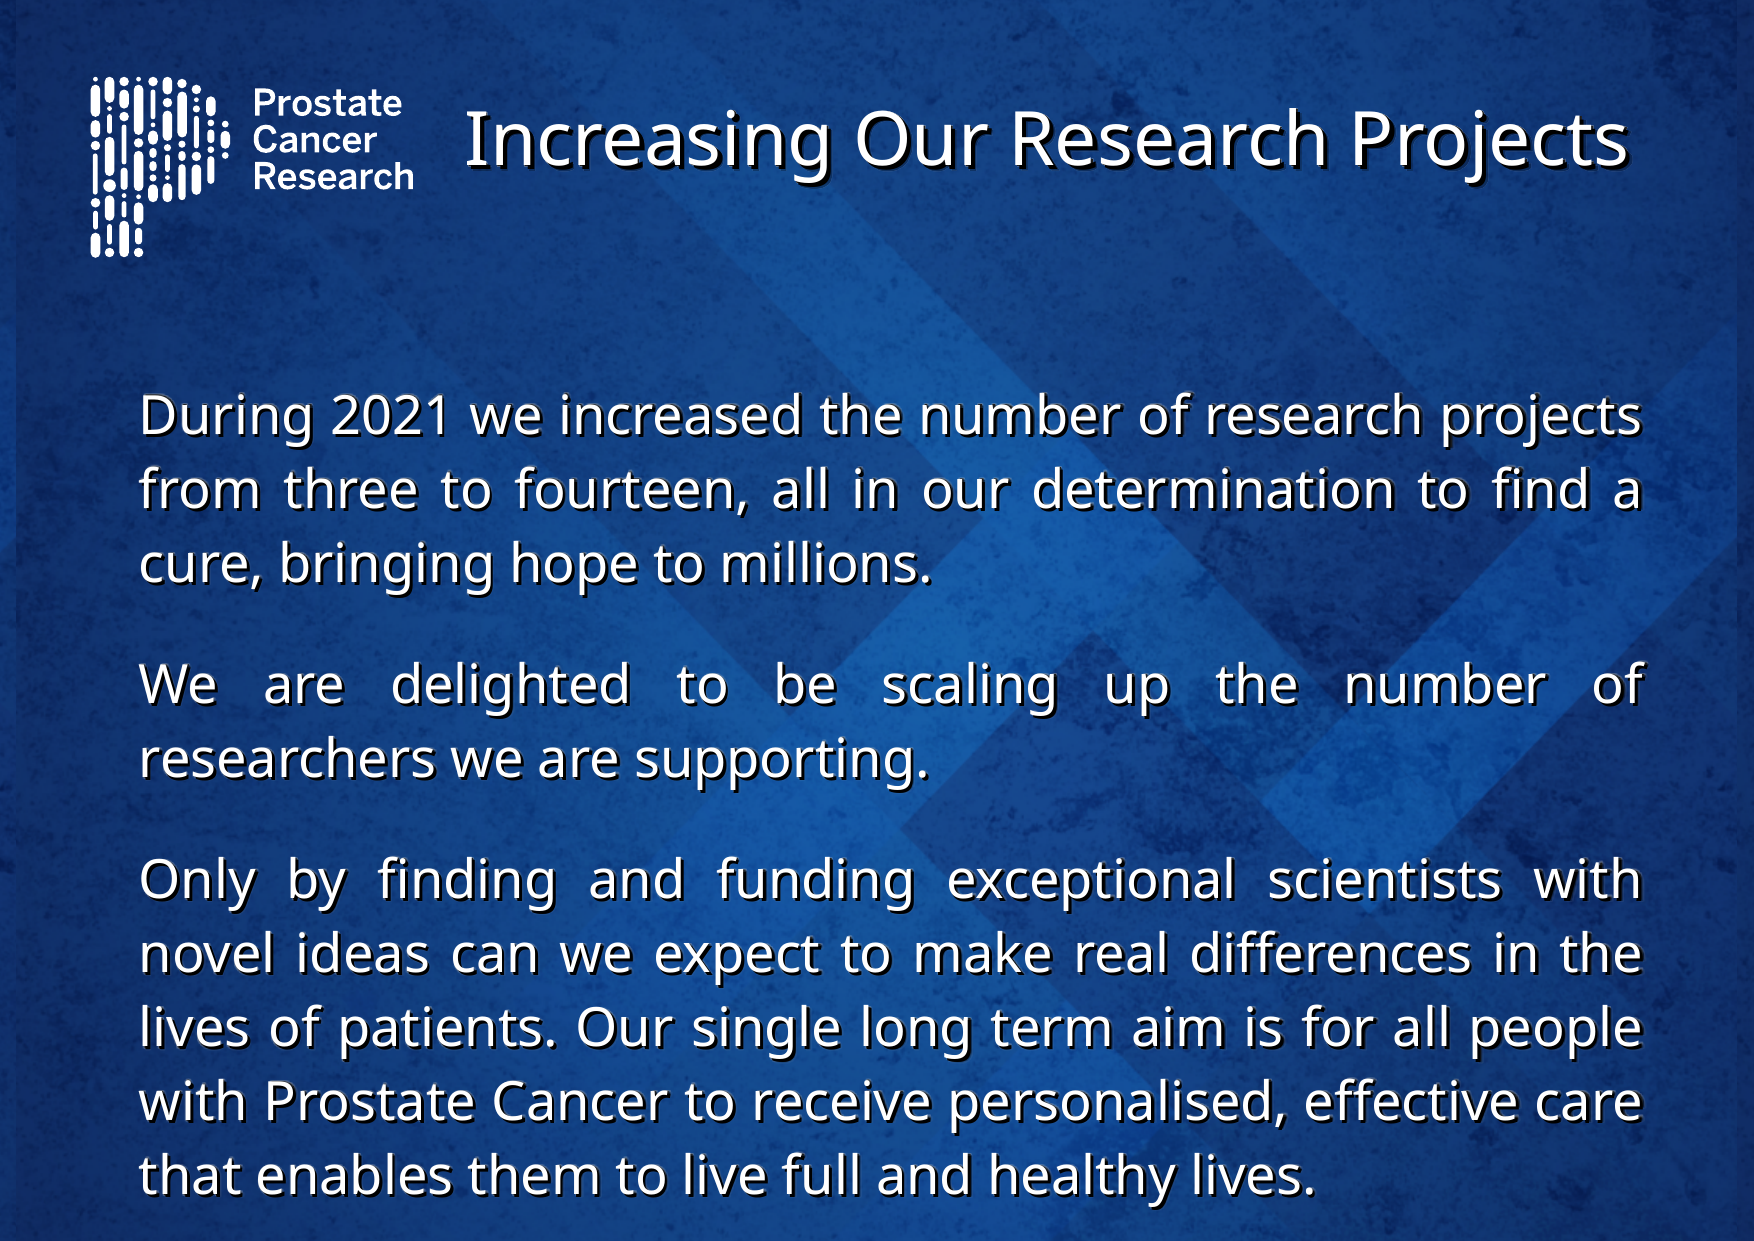

Increasing Our Research Projects
During 2021 we increased the number of research projects from three to fourteen, all in our determination to find a cure, bringing hope to millions.
We are delighted to be scaling up the number of researchers we are supporting.
Only by finding and funding exceptional scientists with novel ideas can we expect to make real differences in the lives of patients. Our single long term aim is for all people with Prostate Cancer to receive personalised, effective care that enables them to live full and healthy lives.